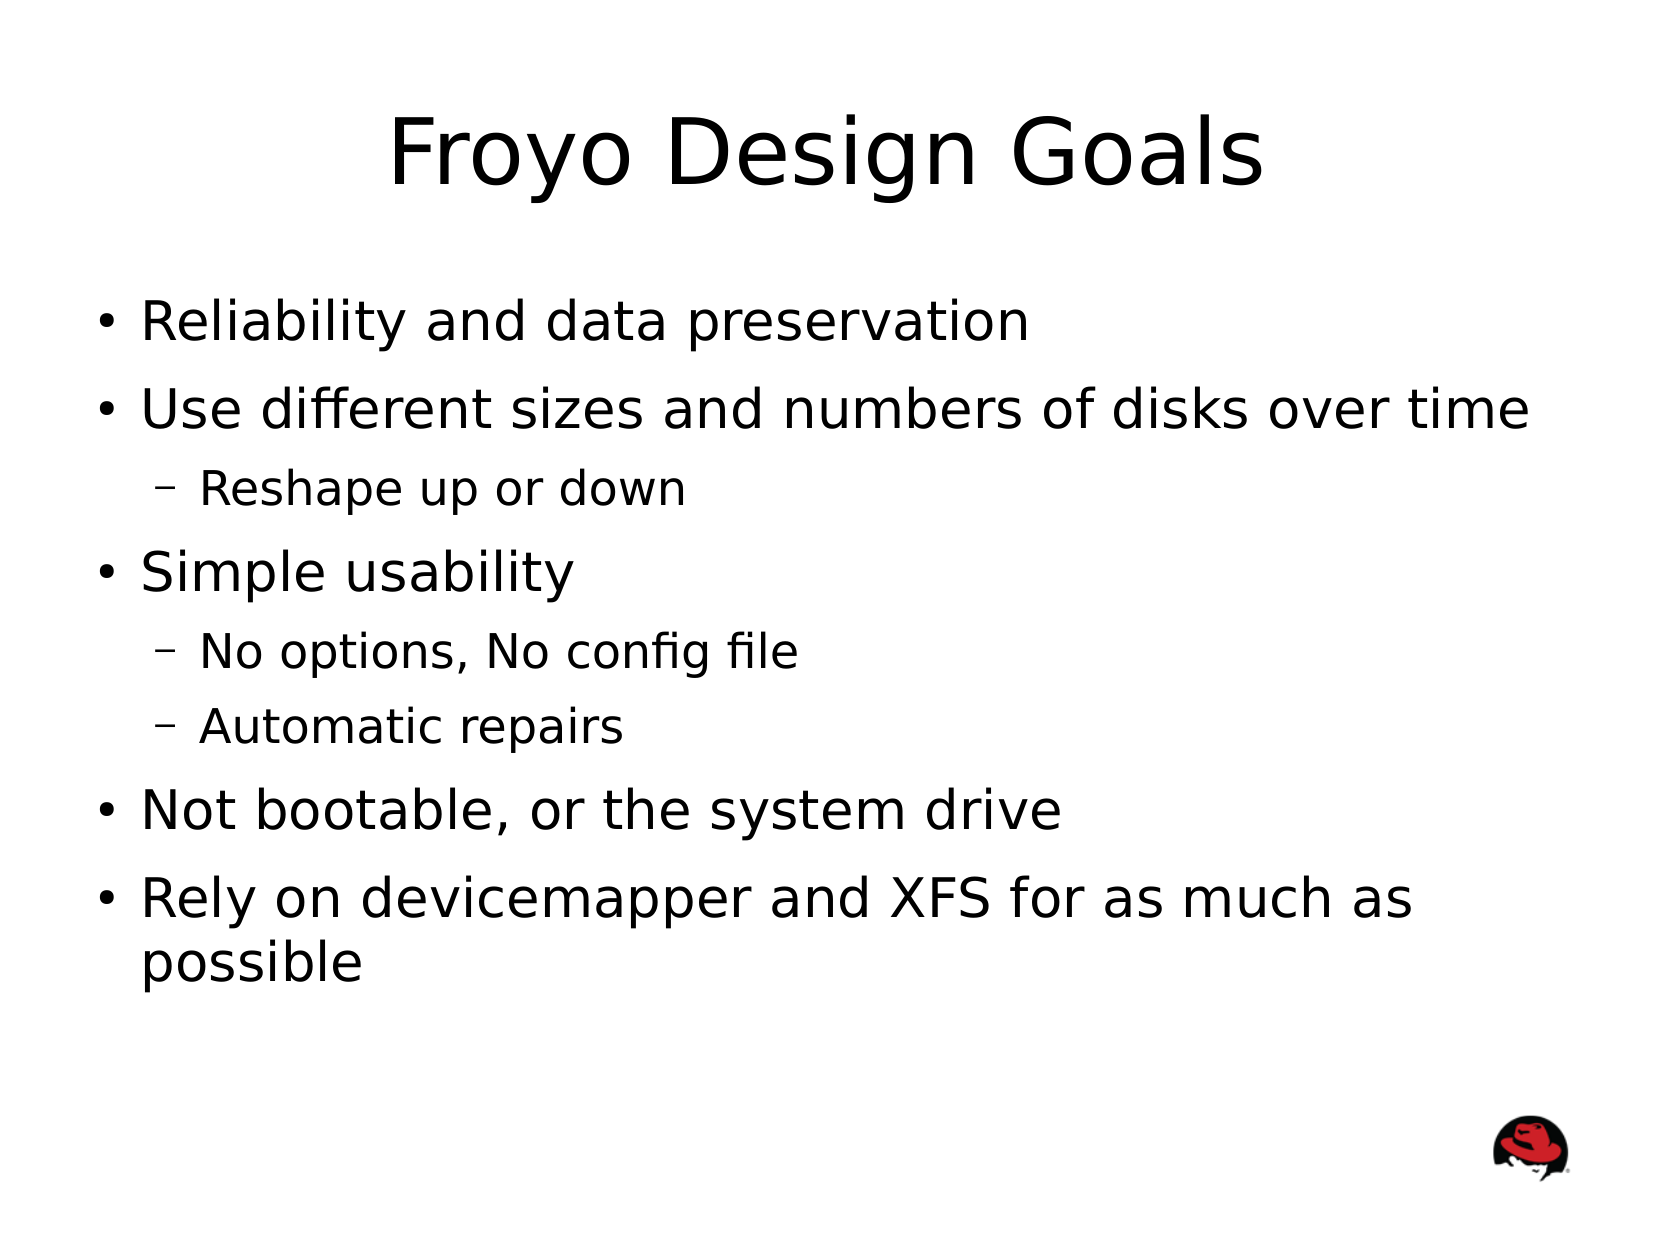

# Froyo Design Goals
Reliability and data preservation
Use different sizes and numbers of disks over time
Reshape up or down
Simple usability
No options, No config file
Automatic repairs
Not bootable, or the system drive
Rely on devicemapper and XFS for as much as possible